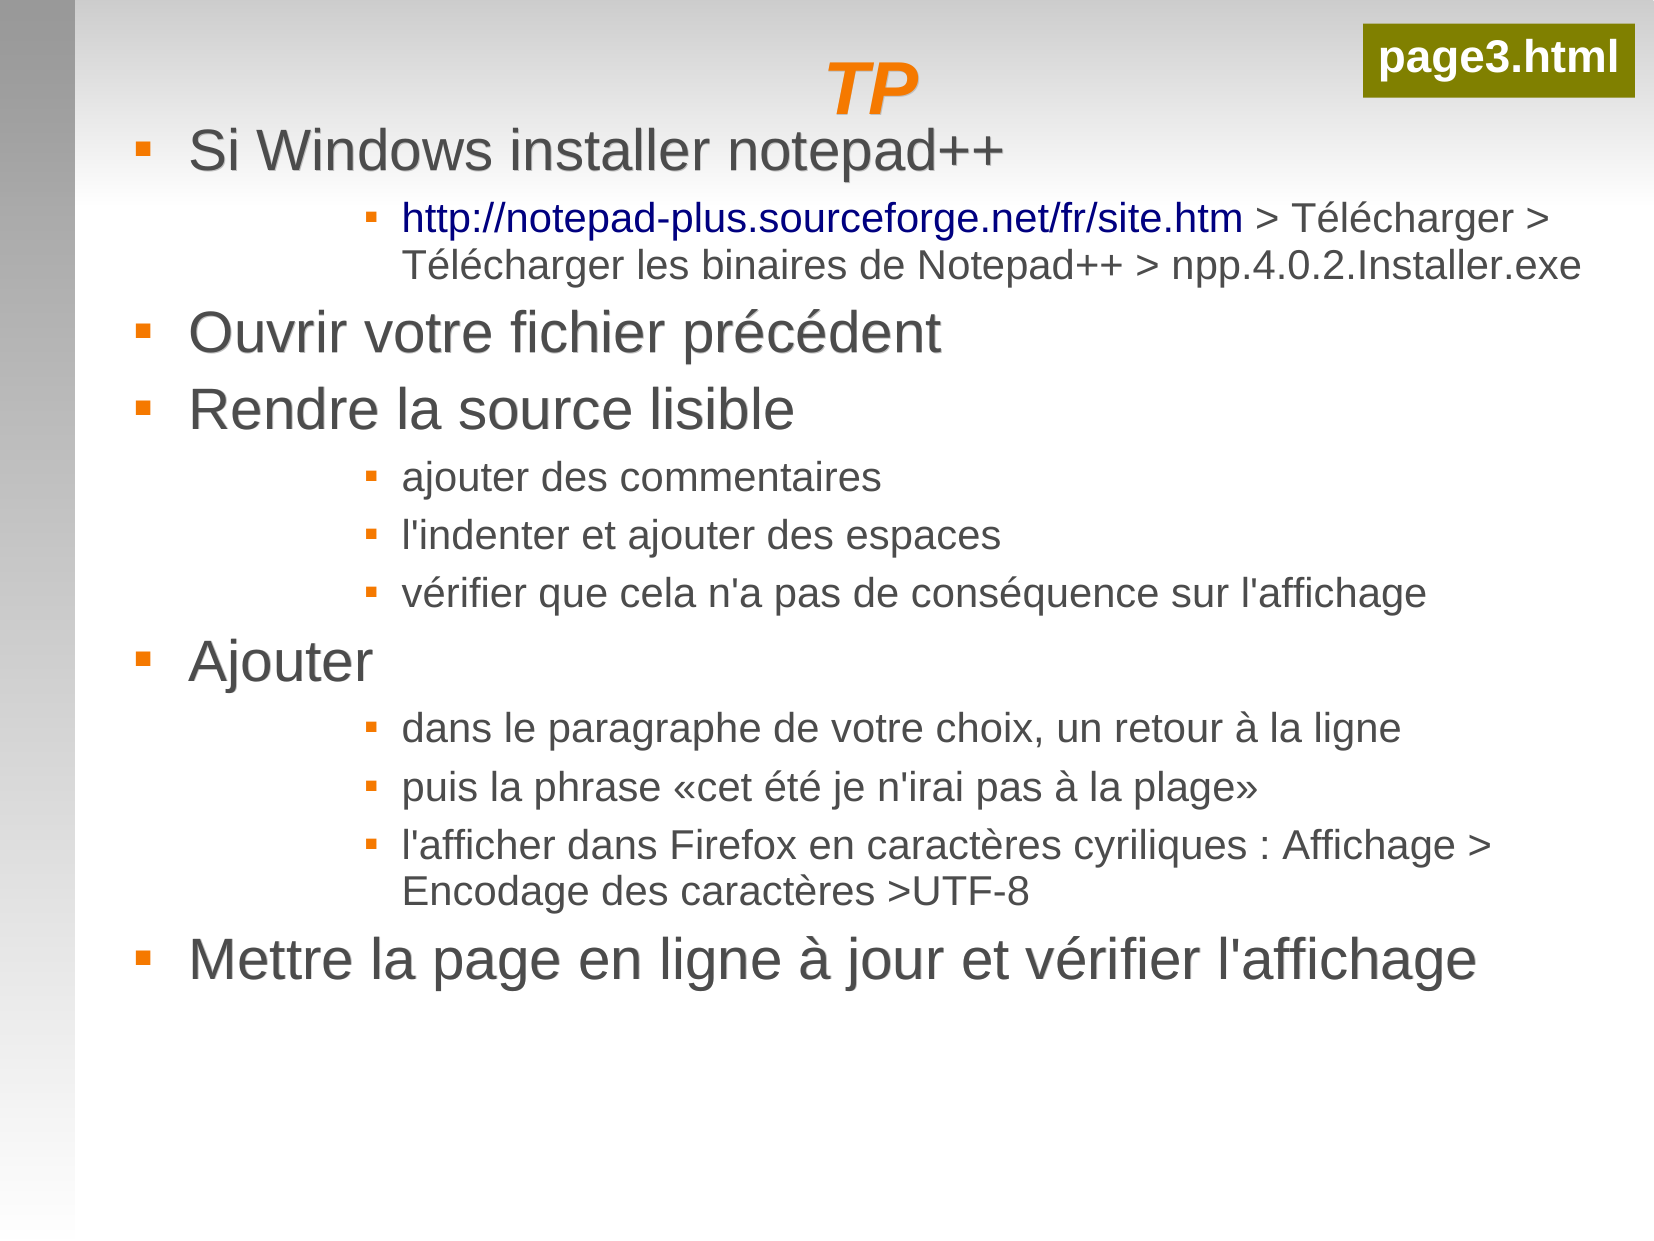

# TP
page3.html
Si Windows installer notepad++
http://notepad-plus.sourceforge.net/fr/site.htm > Télécharger > Télécharger les binaires de Notepad++ > npp.4.0.2.Installer.exe
Ouvrir votre fichier précédent
Rendre la source lisible
ajouter des commentaires
l'indenter et ajouter des espaces
vérifier que cela n'a pas de conséquence sur l'affichage
Ajouter
dans le paragraphe de votre choix, un retour à la ligne
puis la phrase «cet été je n'irai pas à la plage»
l'afficher dans Firefox en caractères cyriliques : Affichage > Encodage des caractères >UTF-8
Mettre la page en ligne à jour et vérifier l'affichage